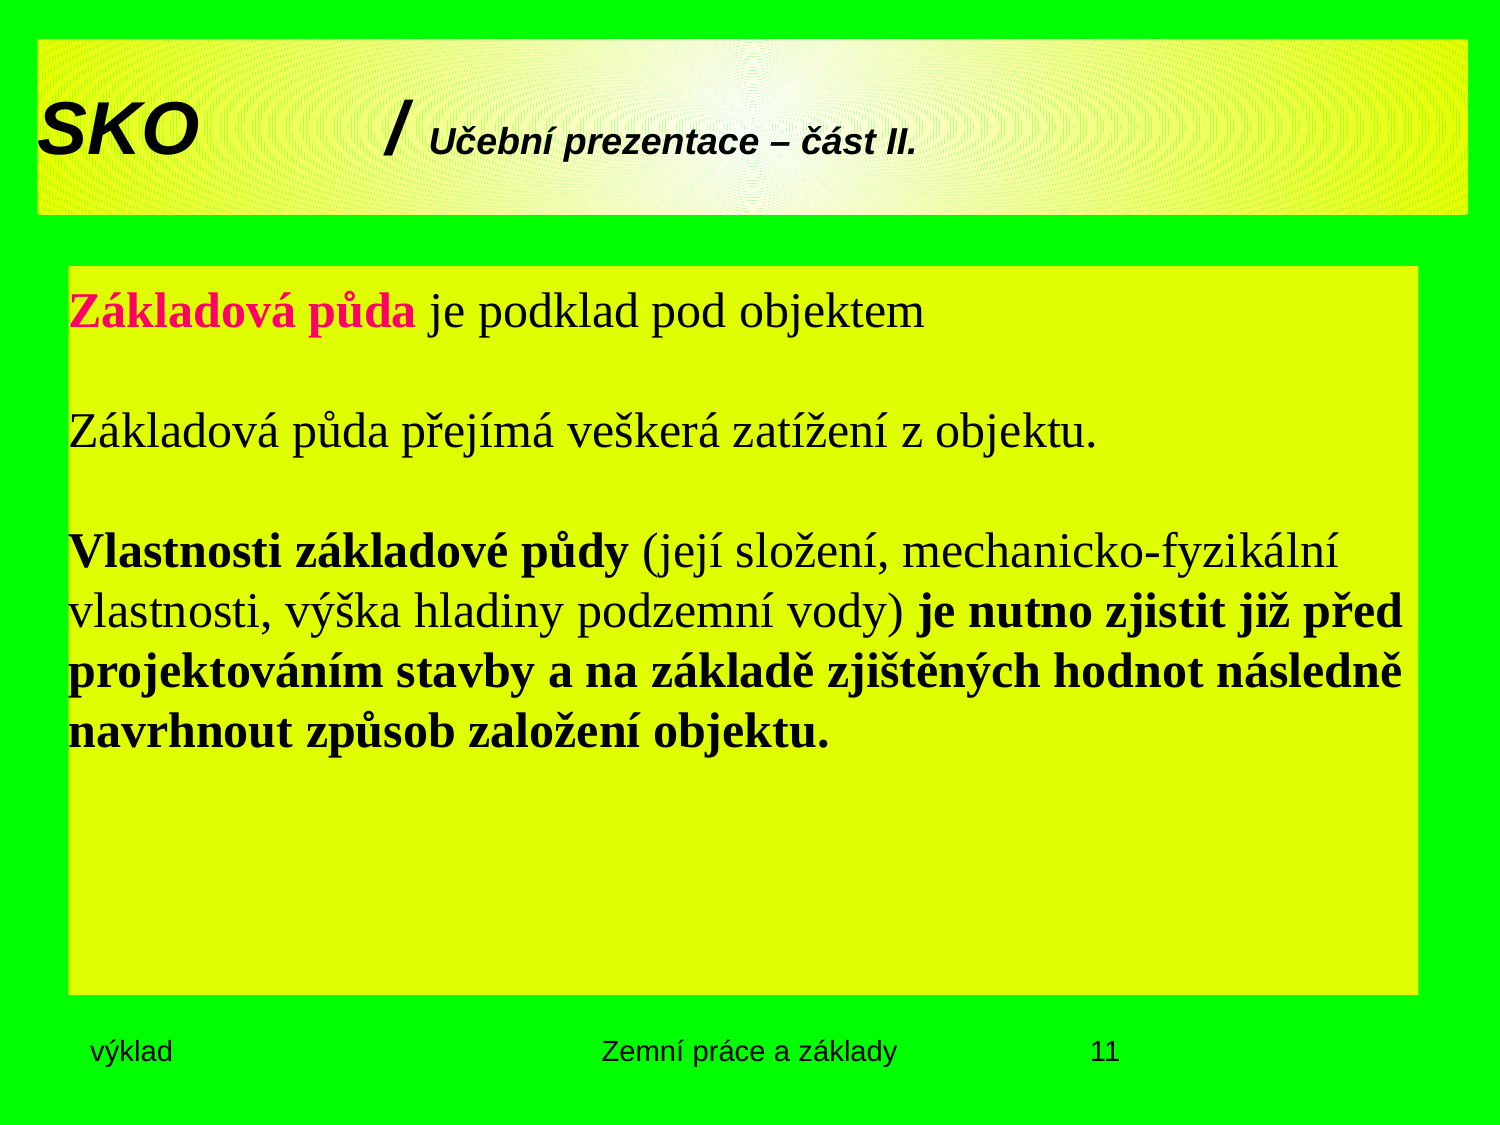

SKO / Učební prezentace – část II.
Základová půda je podklad pod objektem
Základová půda přejímá veškerá zatížení z objektu.
Vlastnosti základové půdy (její složení, mechanicko-fyzikální vlastnosti, výška hladiny podzemní vody) je nutno zjistit již před projektováním stavby a na základě zjištěných hodnot následně navrhnout způsob založení objektu.
výklad
Zemní práce a základy